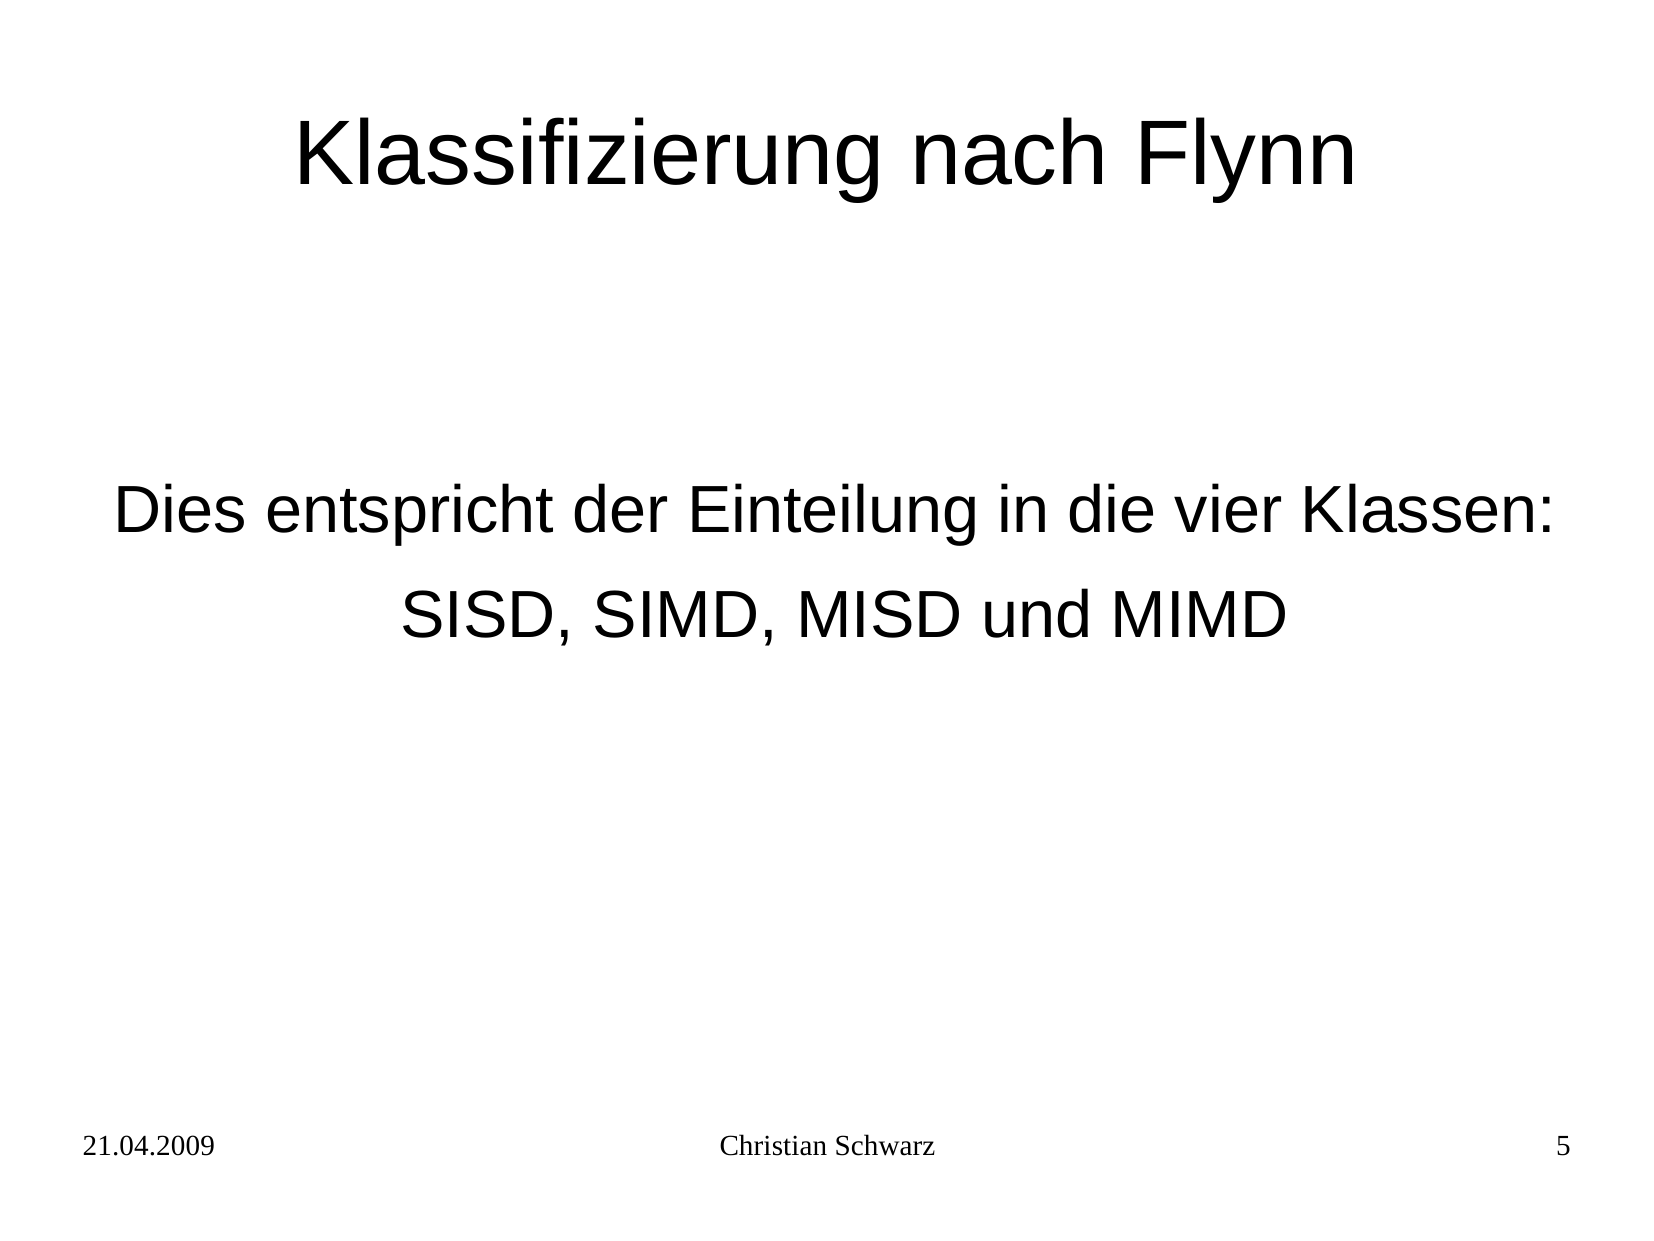

# Klassifizierung nach Flynn
Dies entspricht der Einteilung in die vier Klassen:
 SISD, SIMD, MISD und MIMD
21.04.2009
Christian Schwarz
5